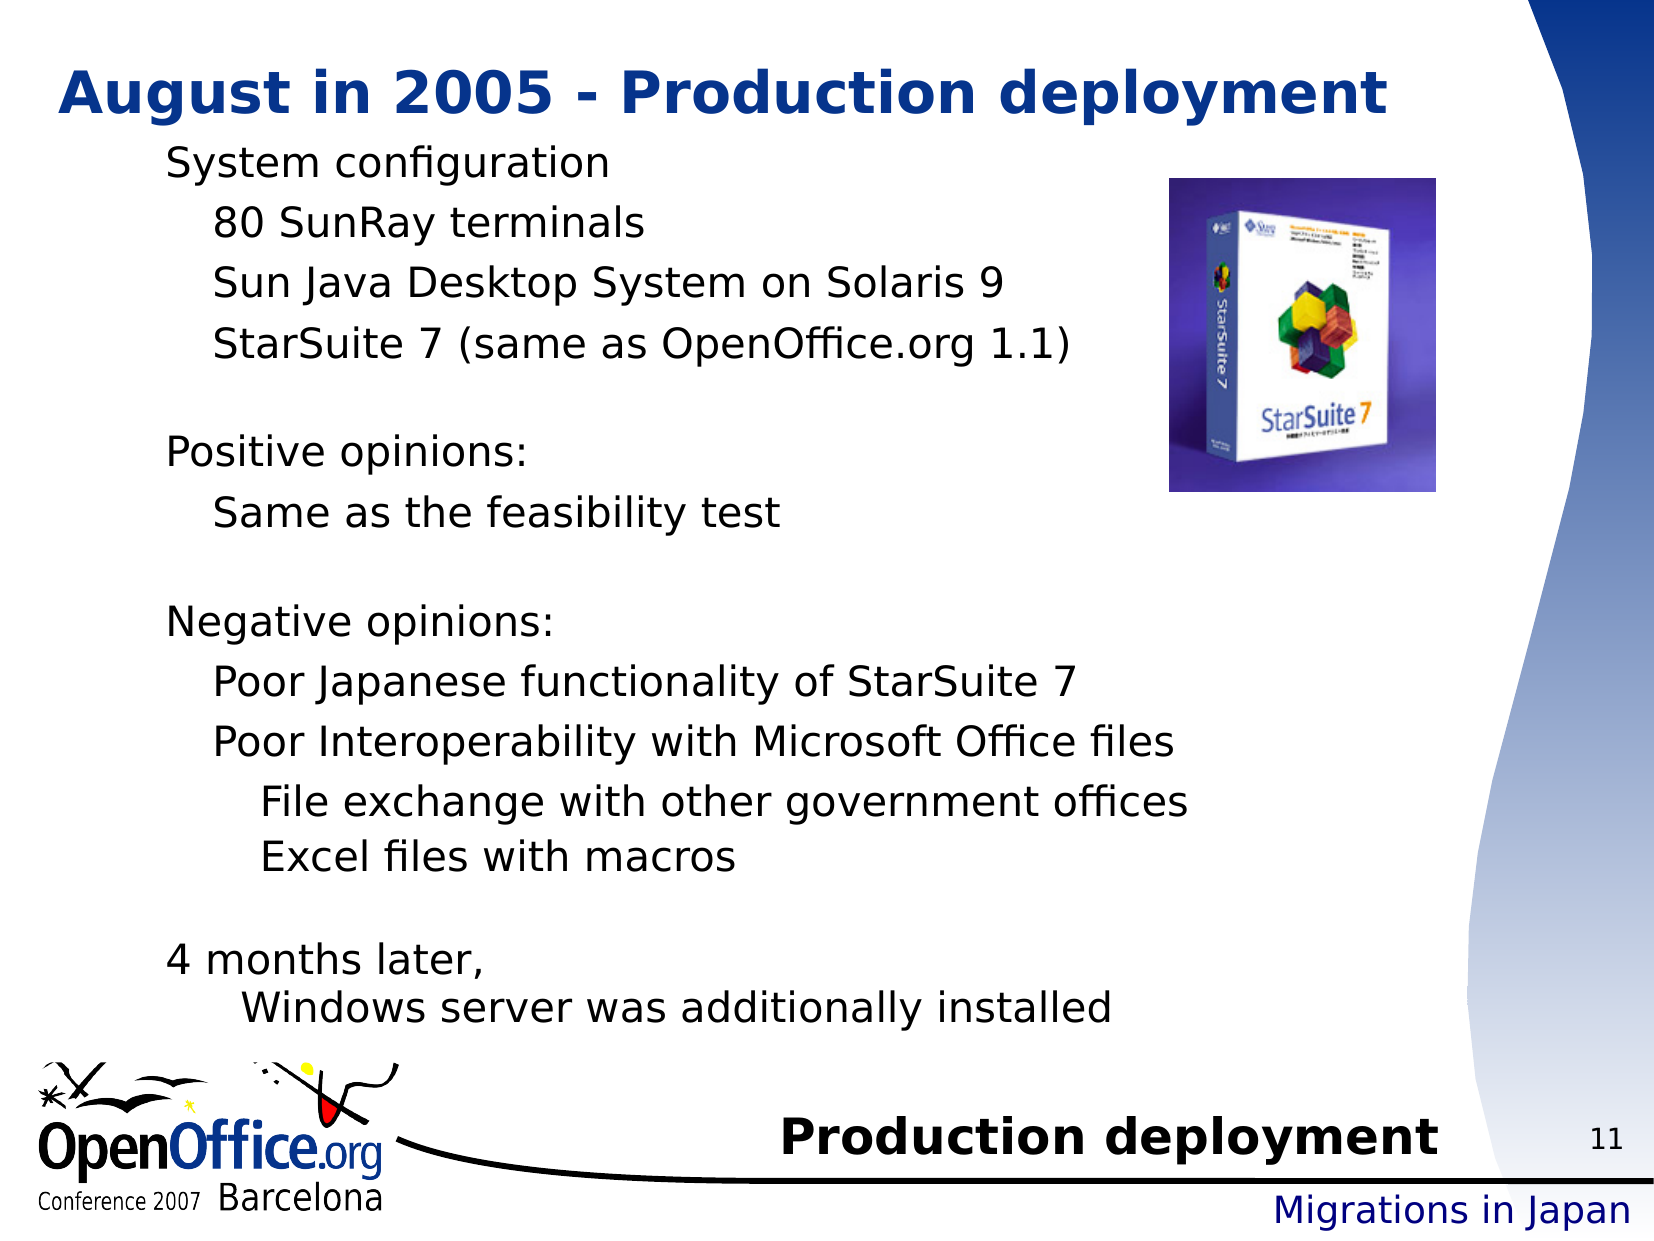

# August in 2005 - Production deployment
System configuration
80 SunRay terminals
Sun Java Desktop System on Solaris 9
StarSuite 7 (same as OpenOffice.org 1.1)
Positive opinions:
Same as the feasibility test
Negative opinions:
Poor Japanese functionality of StarSuite 7
Poor Interoperability with Microsoft Office files
File exchange with other government offices
Excel files with macros
4 months later,
 Windows server was additionally installed
Production deployment
11